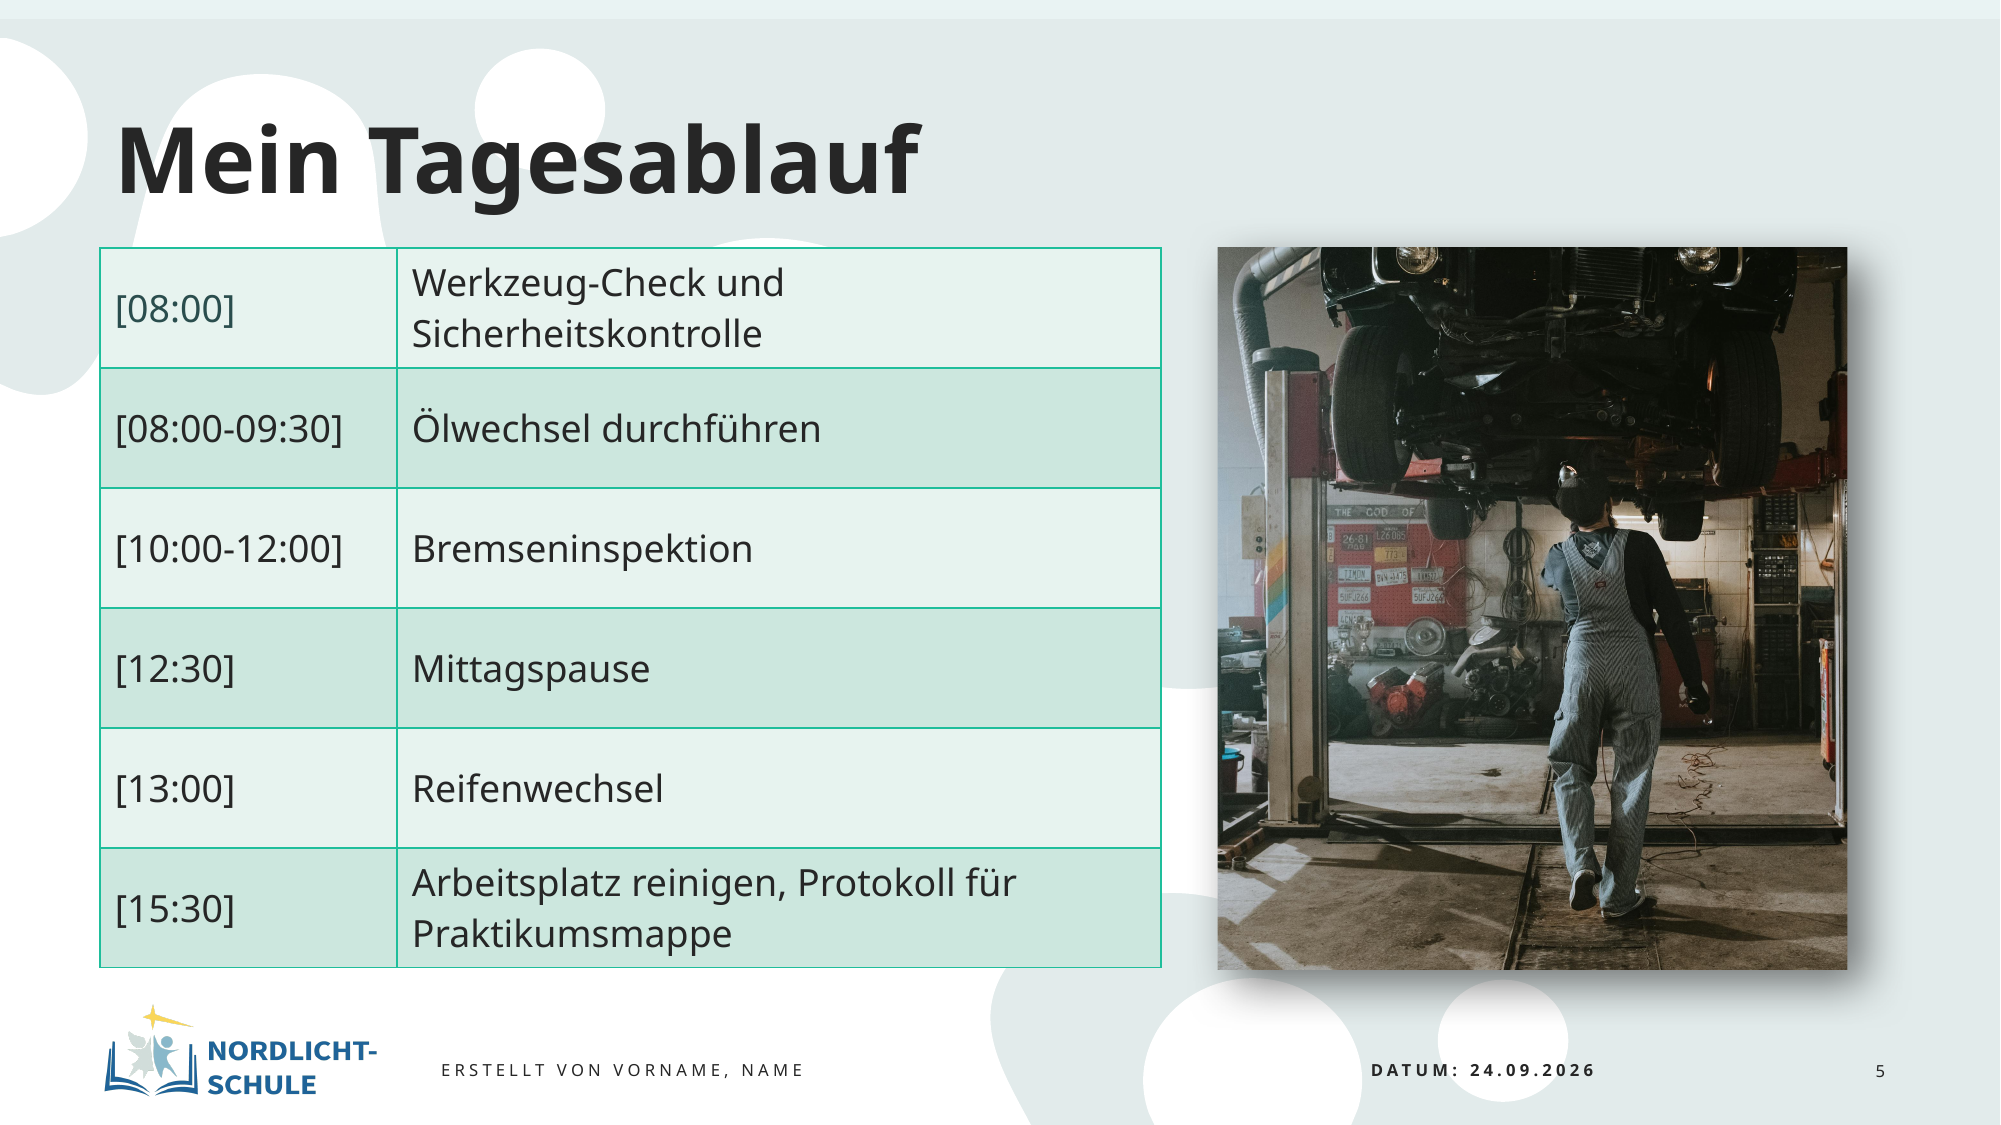

# Mein Tagesablauf
| [08:00] | Werkzeug-Check und Sicherheitskontrolle |
| --- | --- |
| [08:00-09:30] | Ölwechsel durchführen |
| [10:00-12:00] | Bremseninspektion |
| [12:30] | Mittagspause |
| [13:00] | Reifenwechsel |
| [15:30] | Arbeitsplatz reinigen, Protokoll für Praktikumsmappe |
Erstellt von Vorname, Name
DATUM:
5